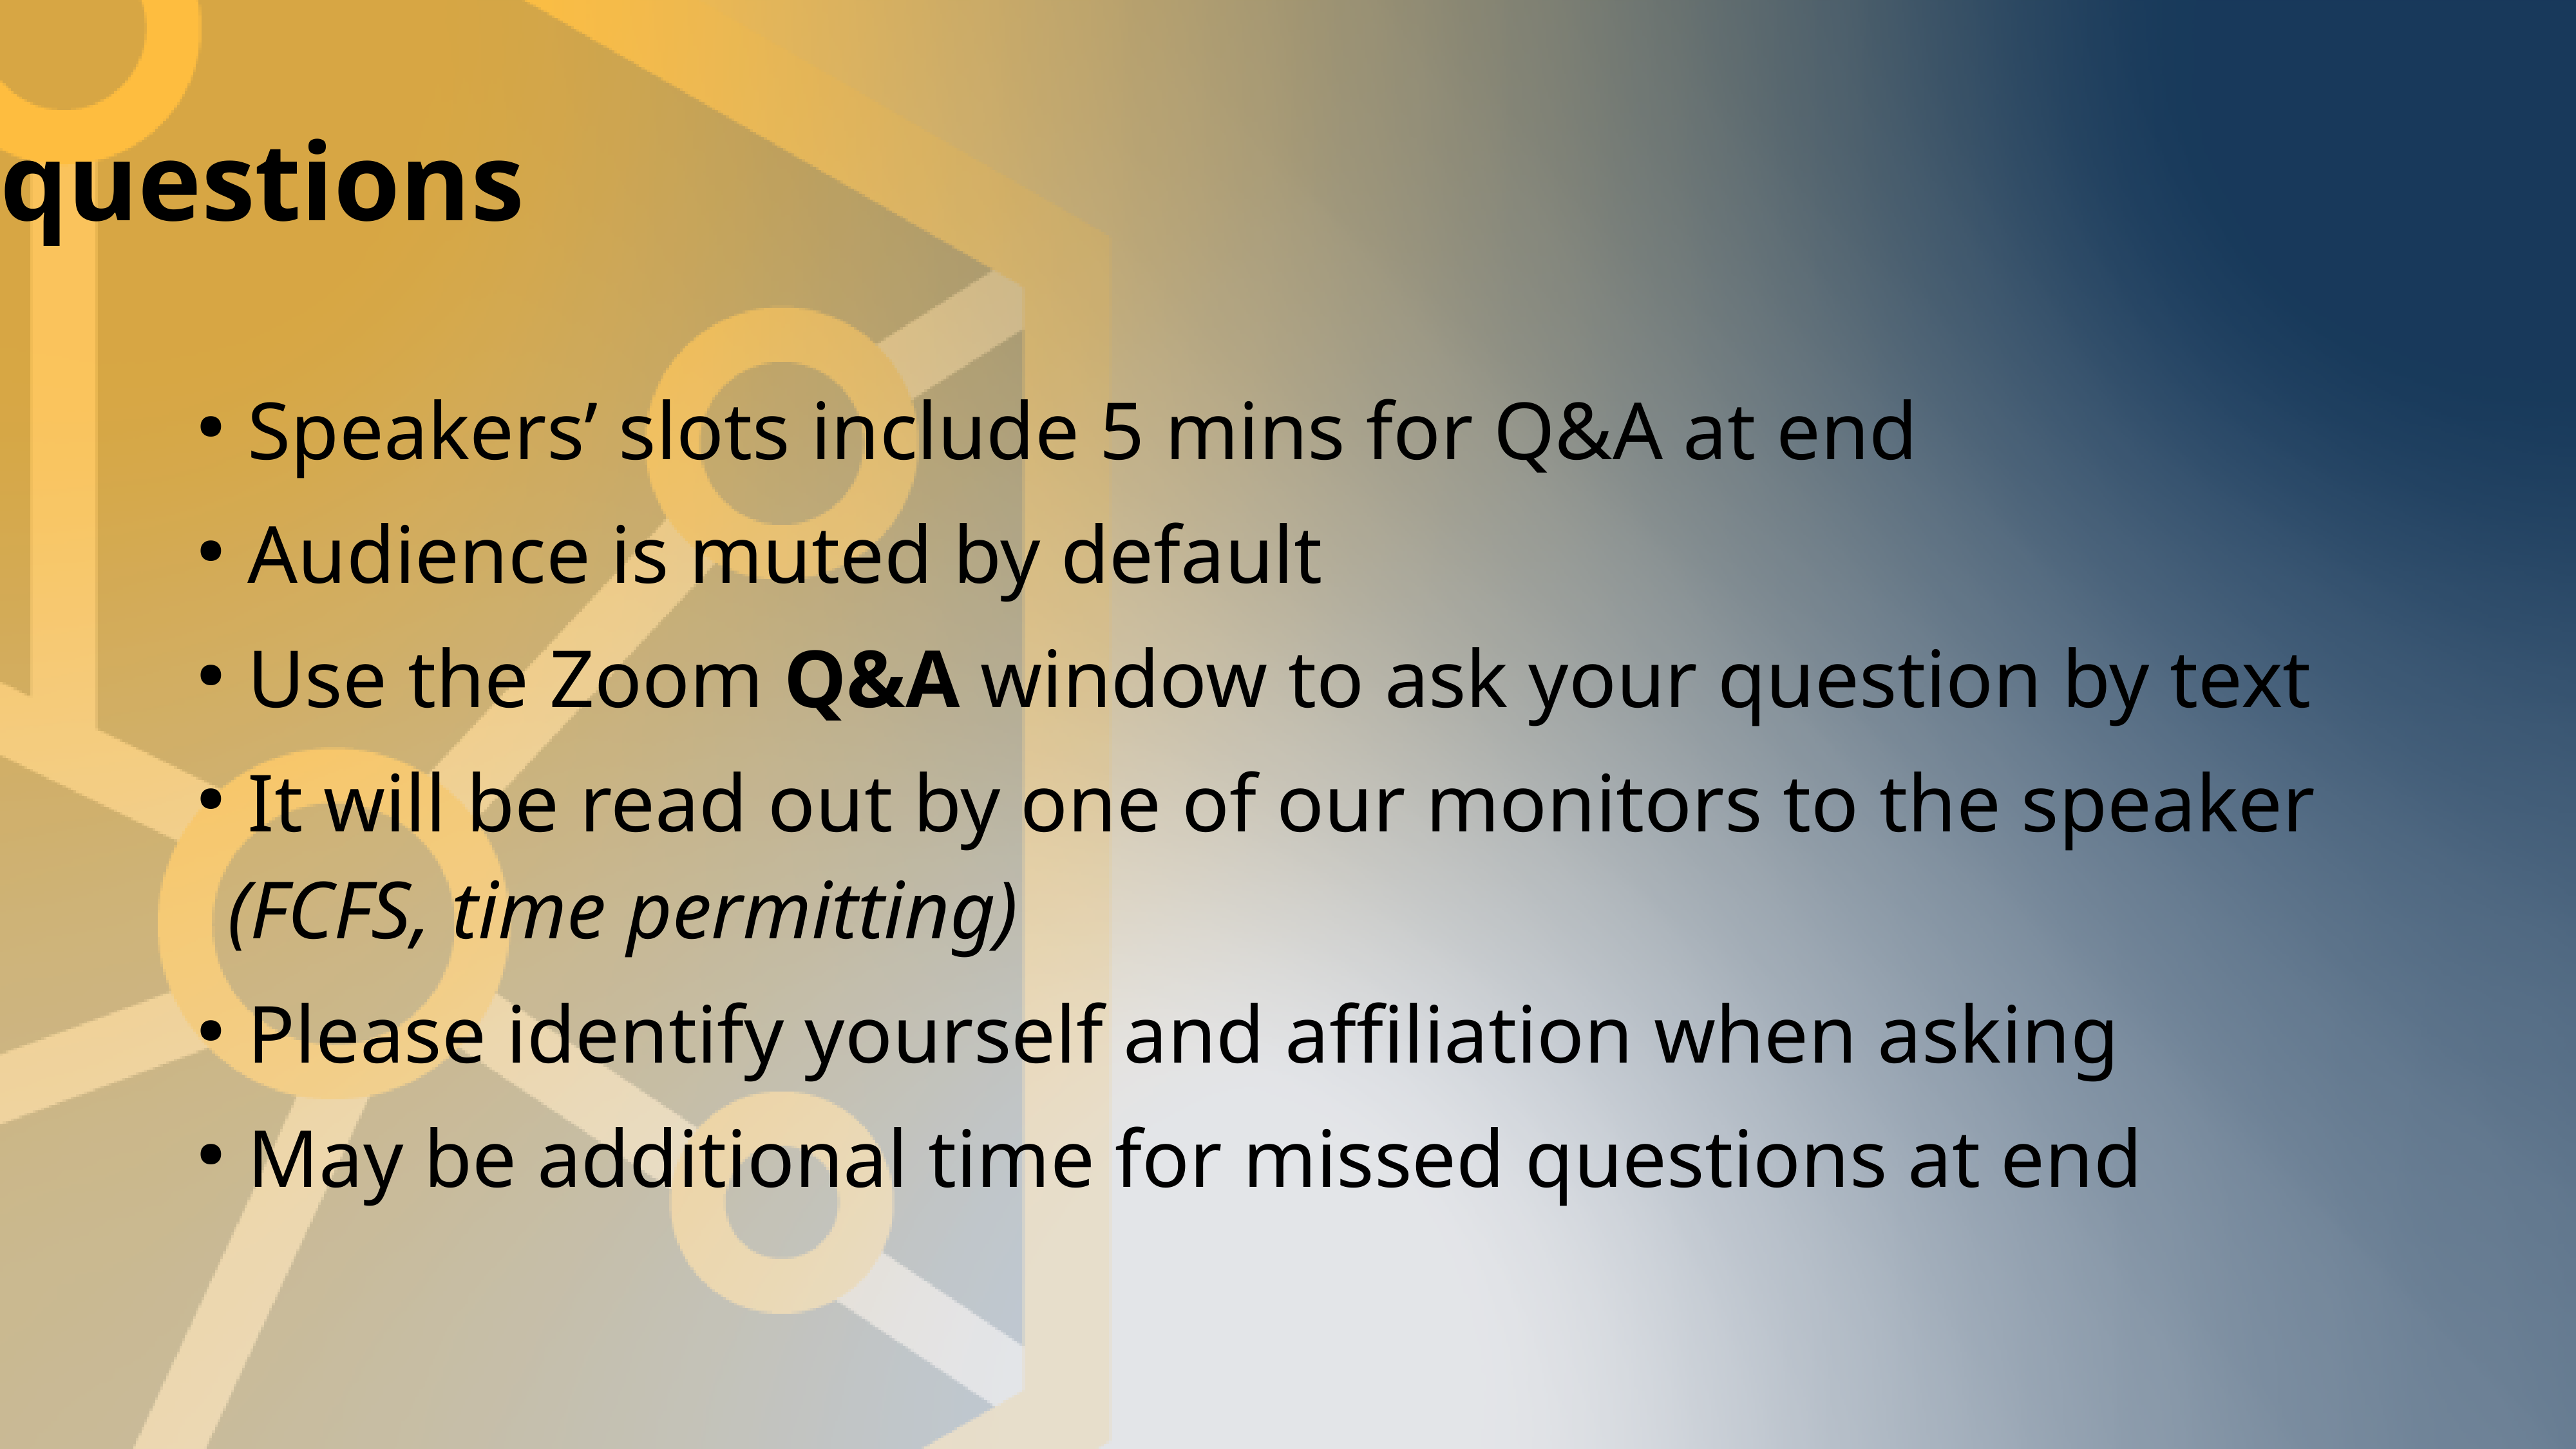

# questions
 Speakers’ slots include 5 mins for Q&A at end
 Audience is muted by default
 Use the Zoom Q&A window to ask your question by text
 It will be read out by one of our monitors to the speaker (FCFS, time permitting)
 Please identify yourself and affiliation when asking
 May be additional time for missed questions at end